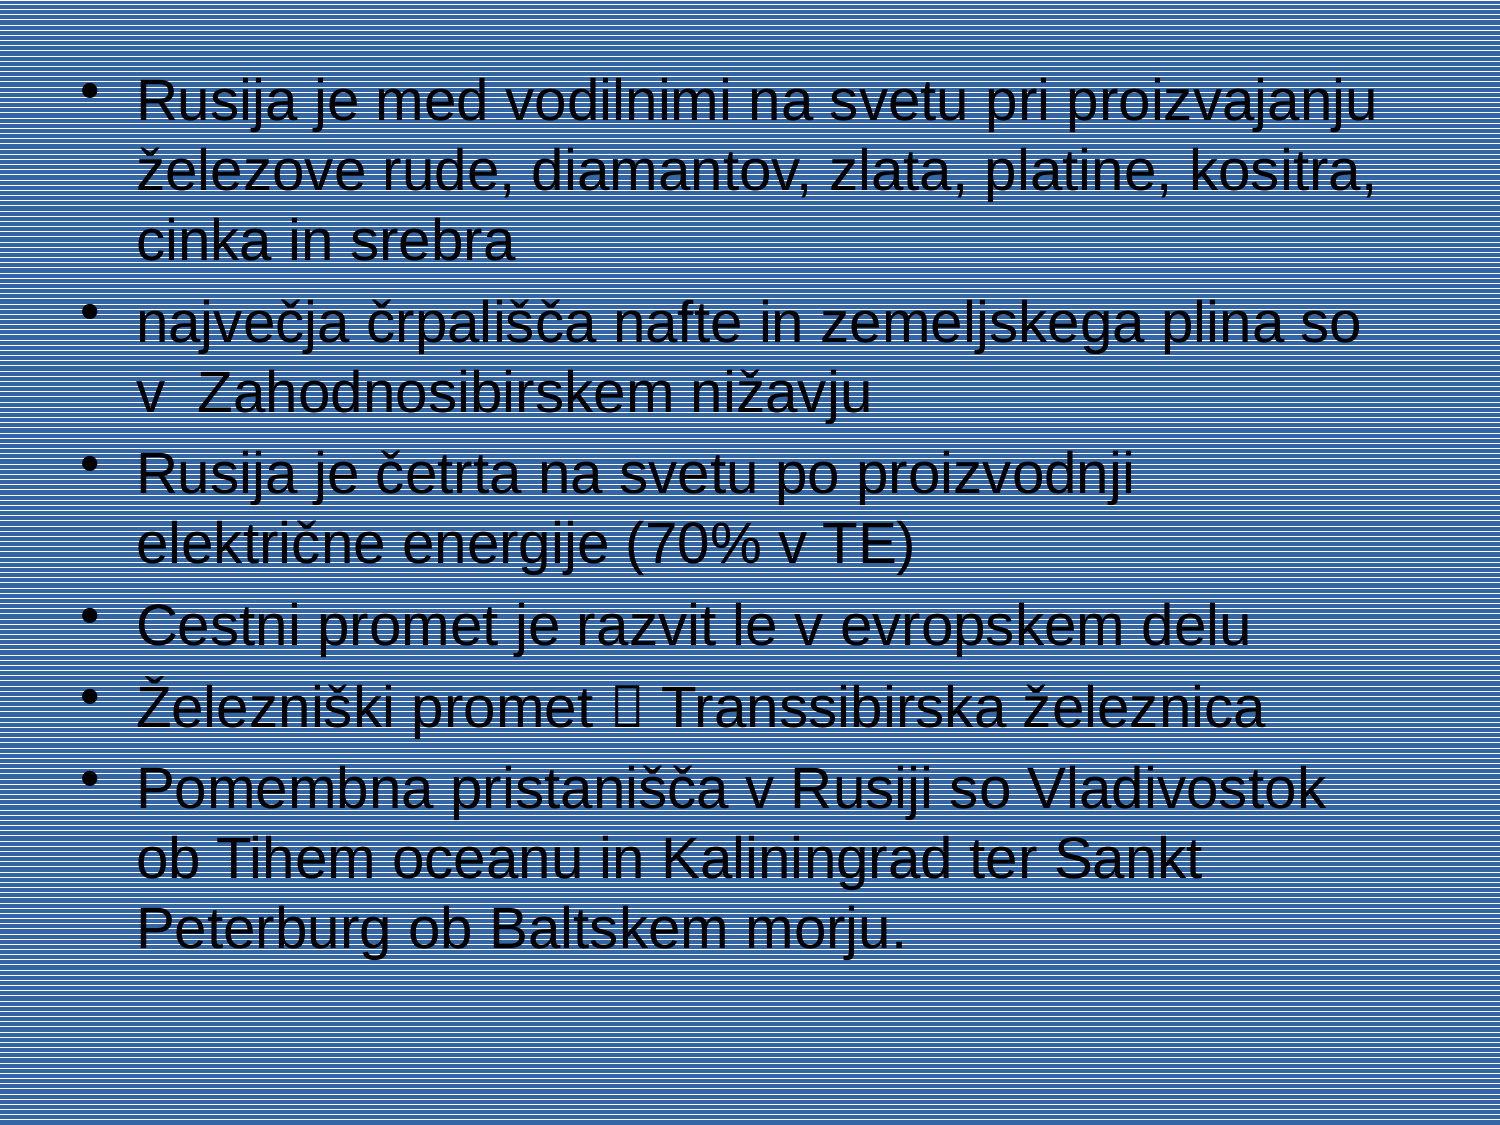

# Rusija je med vodilnimi na svetu pri proizvajanju železove rude, diamantov, zlata, platine, kositra, cinka in srebra
največja črpališča nafte in zemeljskega plina so v Zahodnosibirskem nižavju
Rusija je četrta na svetu po proizvodnji električne energije (70% v TE)
Cestni promet je razvit le v evropskem delu
Železniški promet  Transsibirska železnica
Pomembna pristanišča v Rusiji so Vladivostok ob Tihem oceanu in Kaliningrad ter Sankt Peterburg ob Baltskem morju.